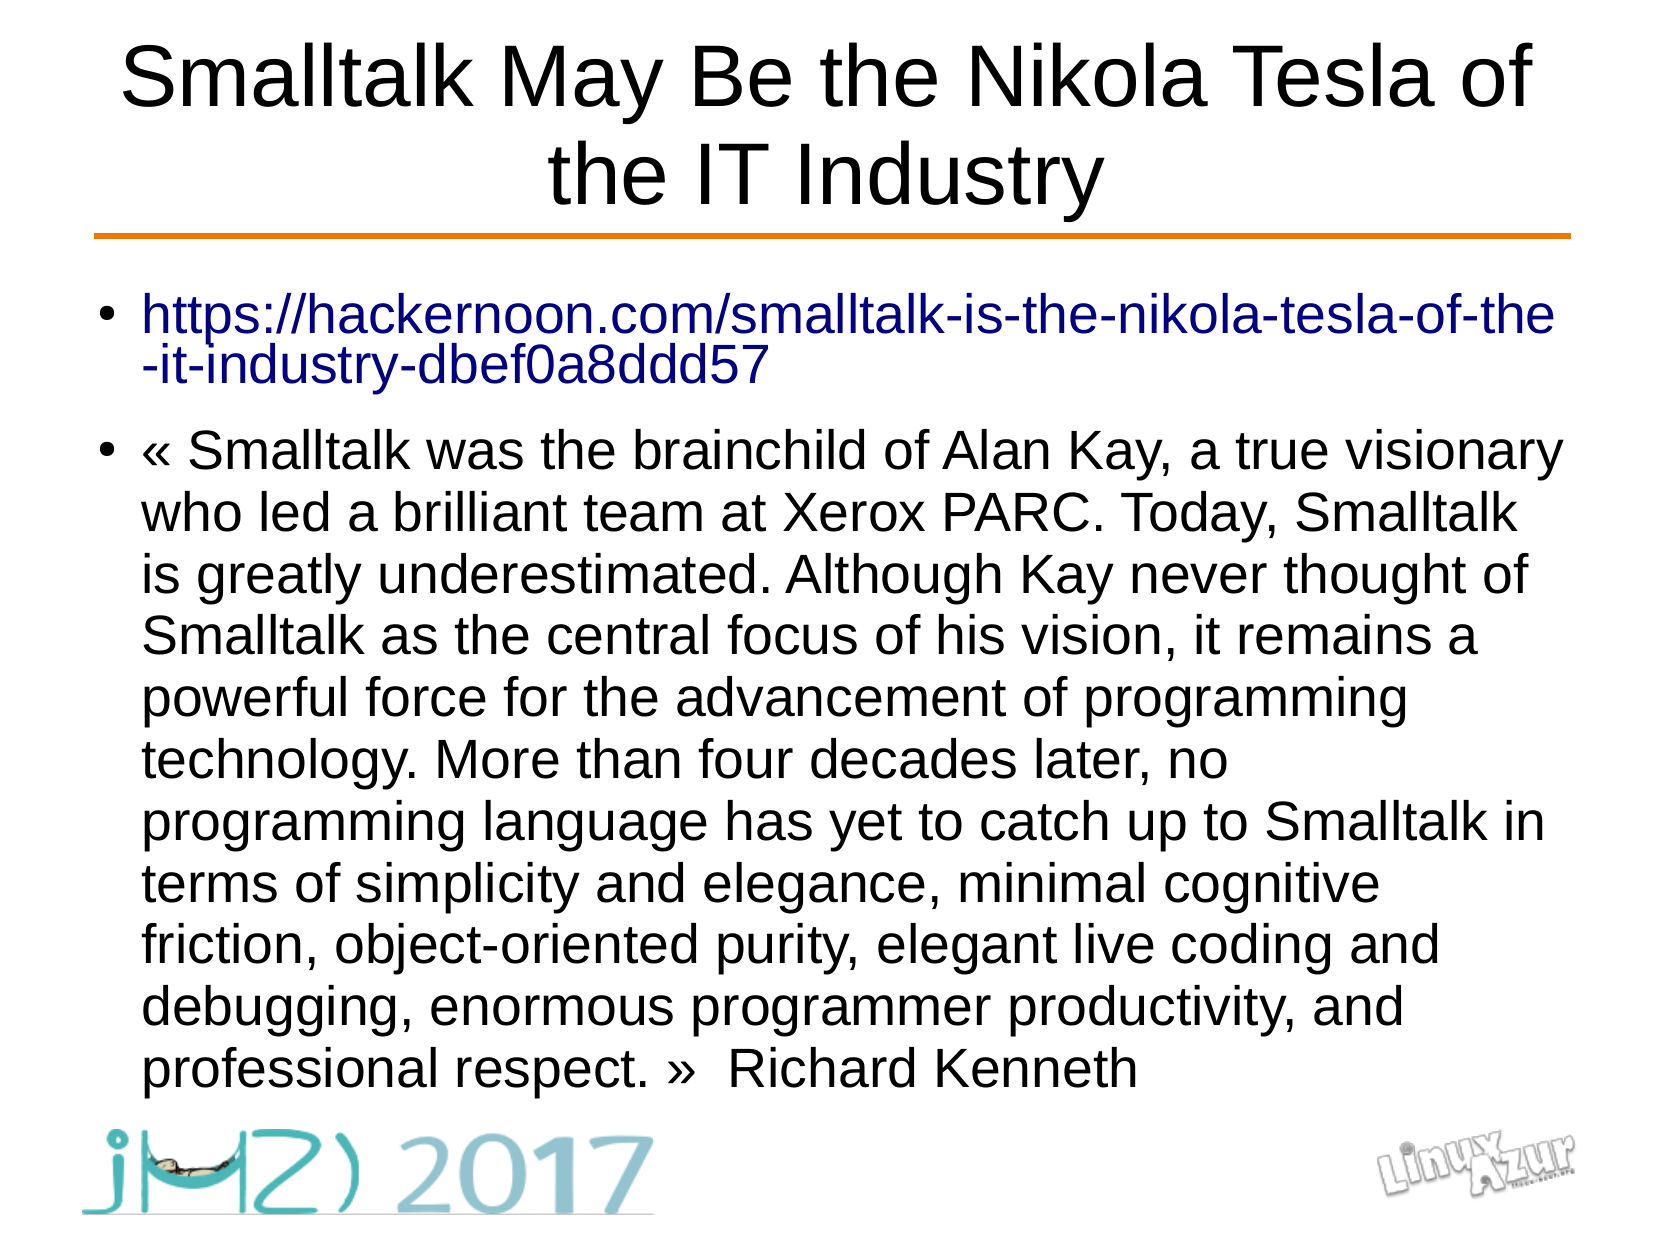

# Smalltalk May Be the Nikola Tesla of the IT Industry
https://hackernoon.com/smalltalk-is-the-nikola-tesla-of-the-it-industry-dbef0a8ddd57
« Smalltalk was the brainchild of Alan Kay, a true visionary who led a brilliant team at Xerox PARC. Today, Smalltalk is greatly underestimated. Although Kay never thought of Smalltalk as the central focus of his vision, it remains a powerful force for the advancement of programming technology. More than four decades later, no programming language has yet to catch up to Smalltalk in terms of simplicity and elegance, minimal cognitive friction, object-oriented purity, elegant live coding and debugging, enormous programmer productivity, and professional respect. » Richard Kenneth